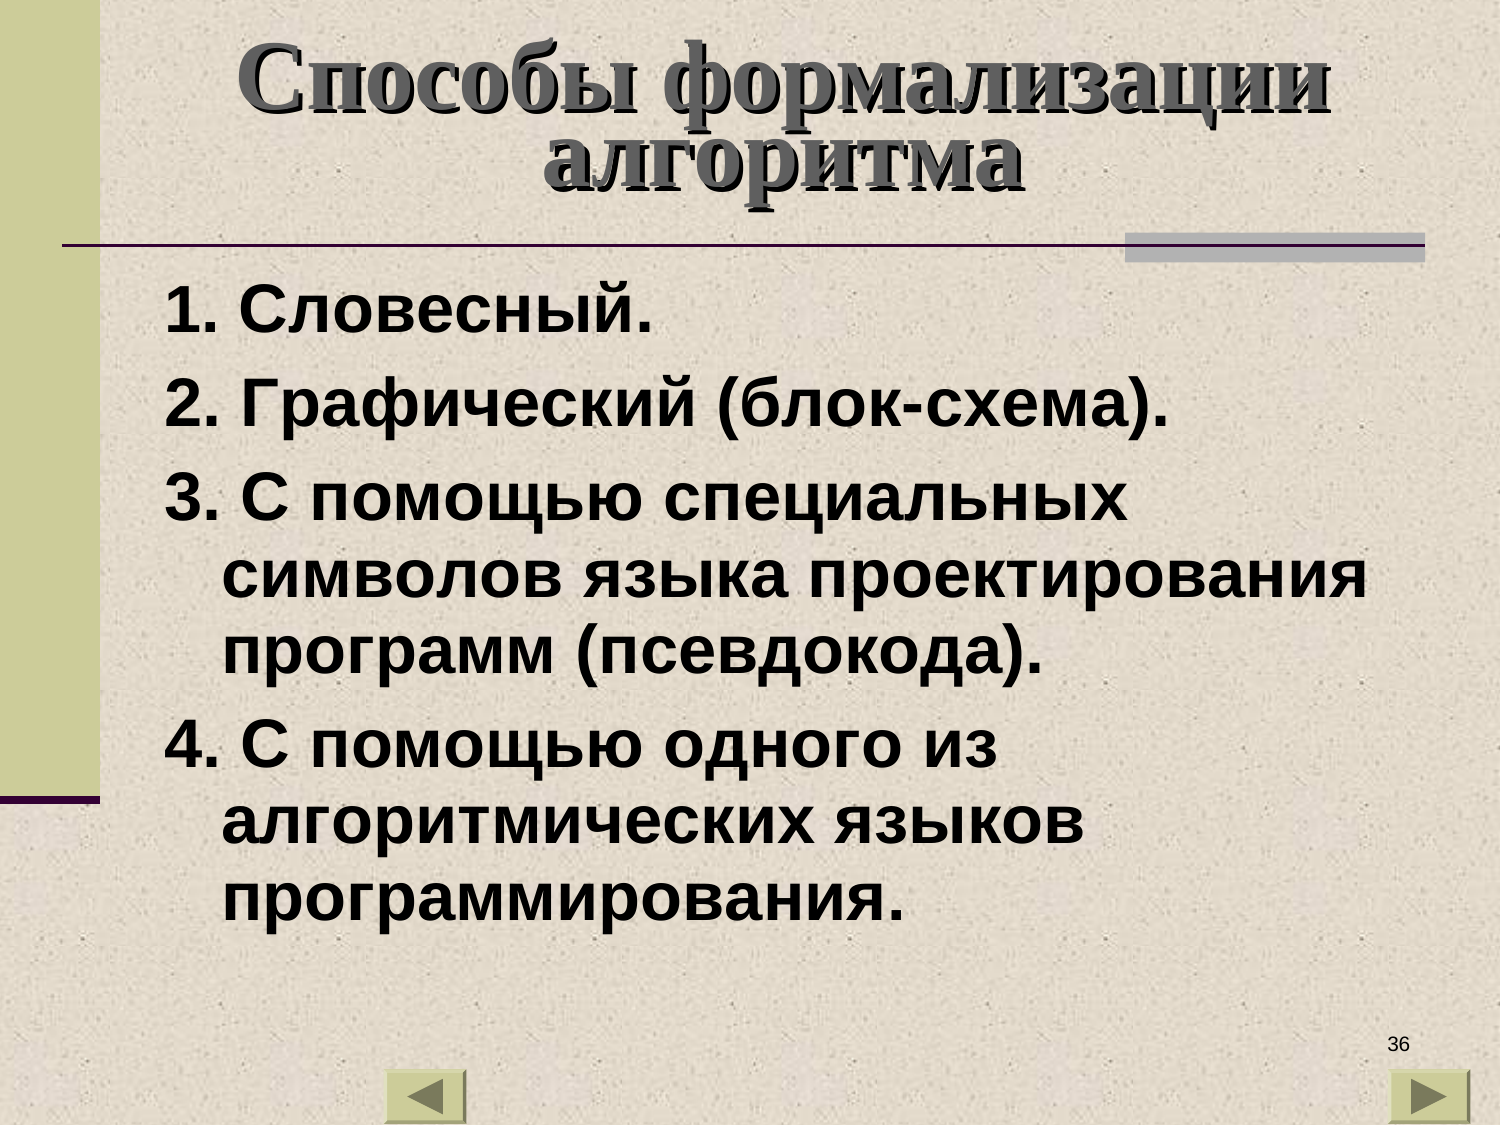

# Способы формализации алгоритма
1. Словесный.
2. Графический (блок-схема).
3. С помощью специальных символов языка проектирования программ (псевдокода).
4. С помощью одного из алгоритмических языков программирования.
36